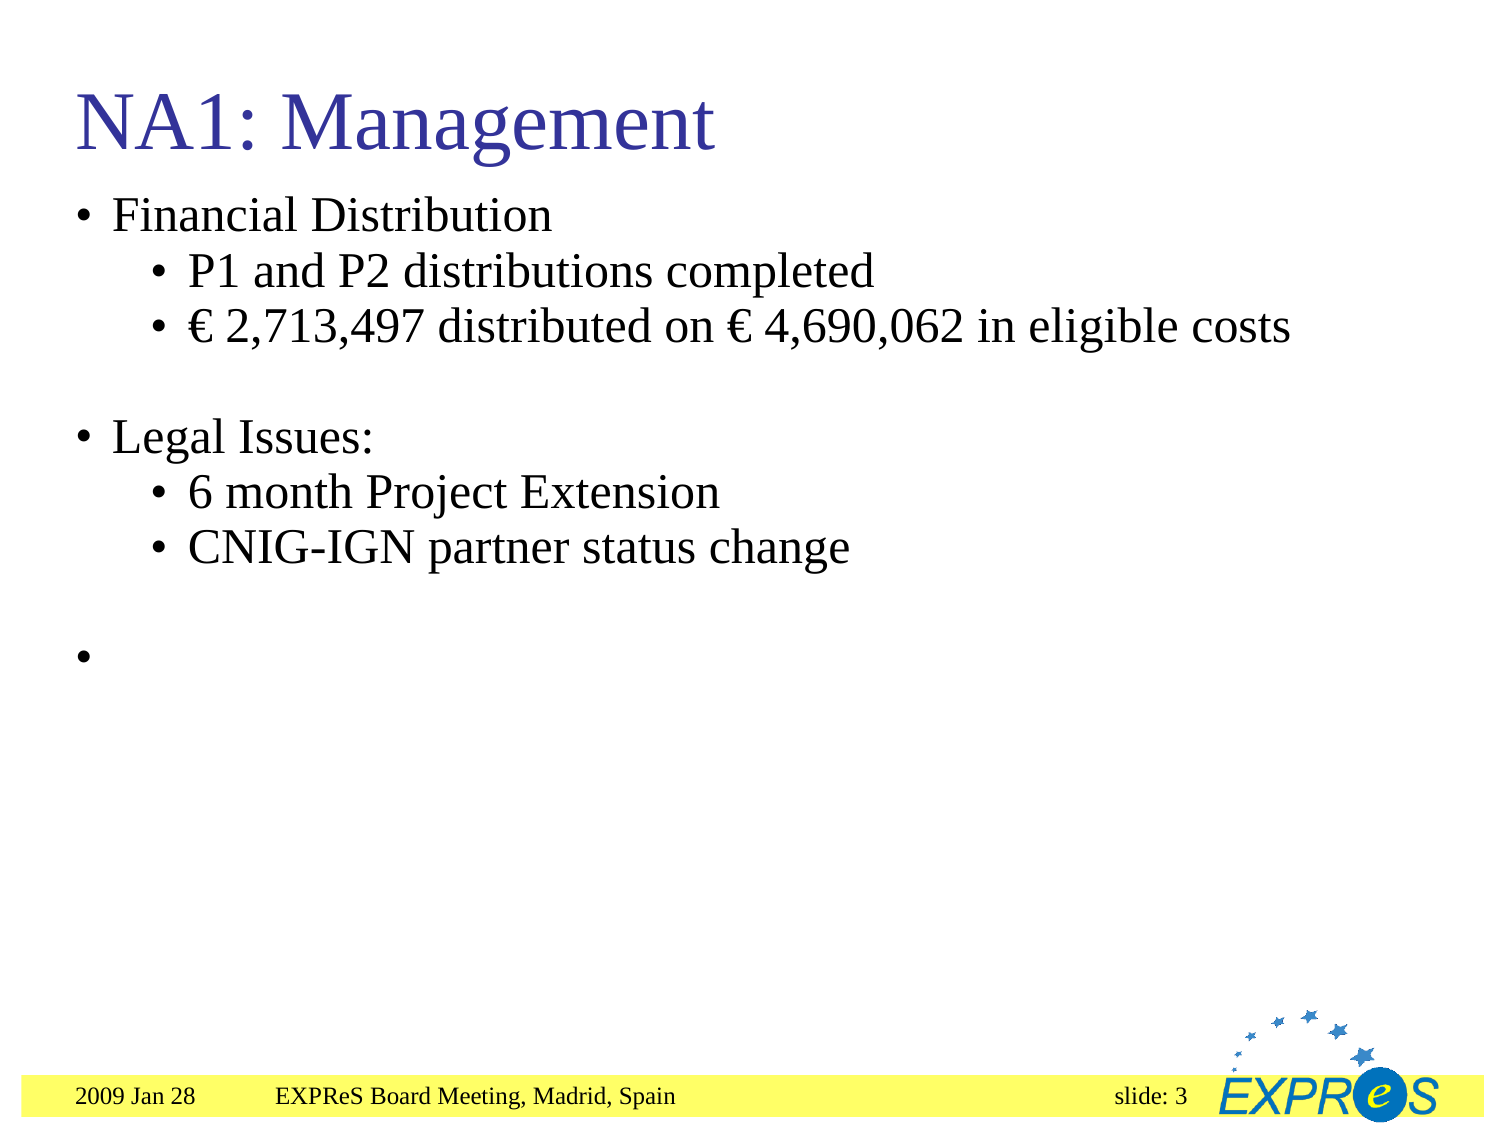

# NA1: Management
Financial Distribution
P1 and P2 distributions completed
€ 2,713,497 distributed on € 4,690,062 in eligible costs
Legal Issues:
6 month Project Extension
CNIG-IGN partner status change
2009 Jan 28
EXPReS Board Meeting, Madrid, Spain
3